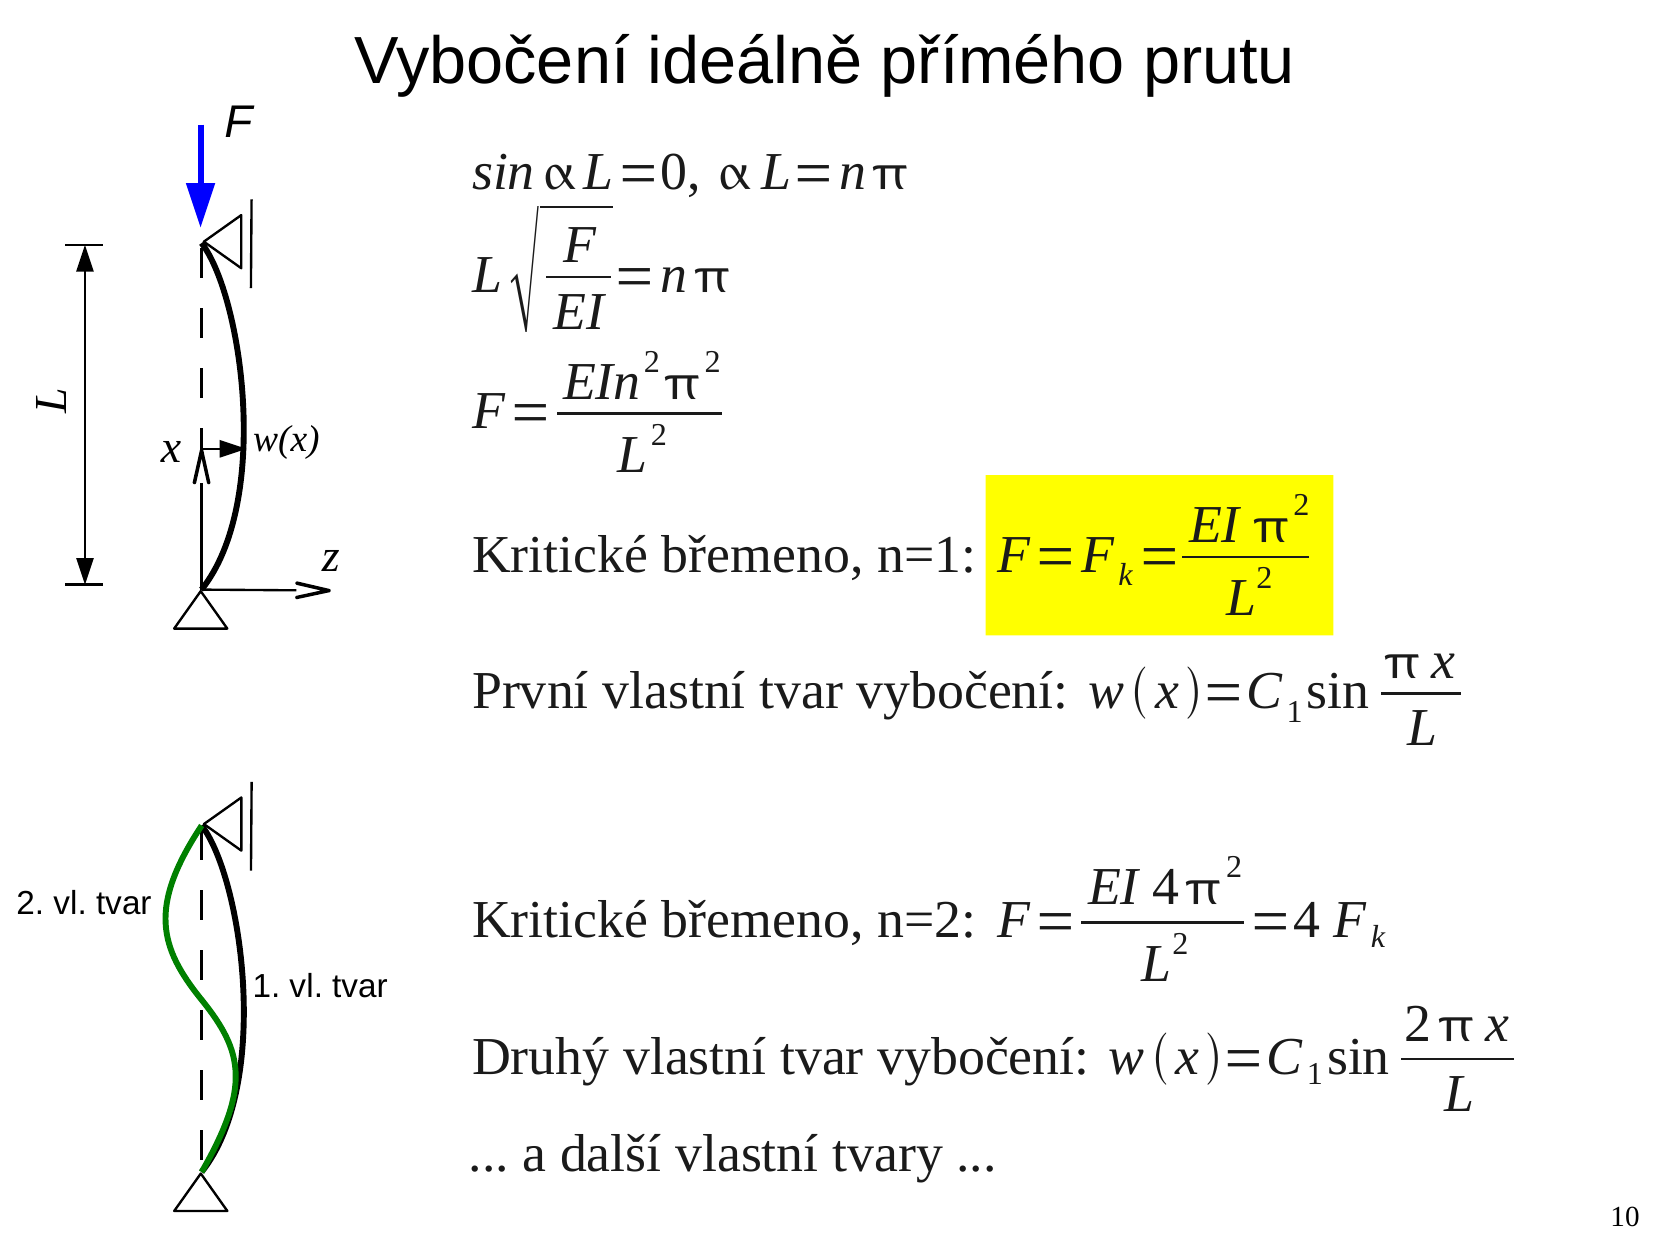

# Vybočení ideálně přímého prutu
F
L
w(x)
x
z
2. vl. tvar
1. vl. tvar
10